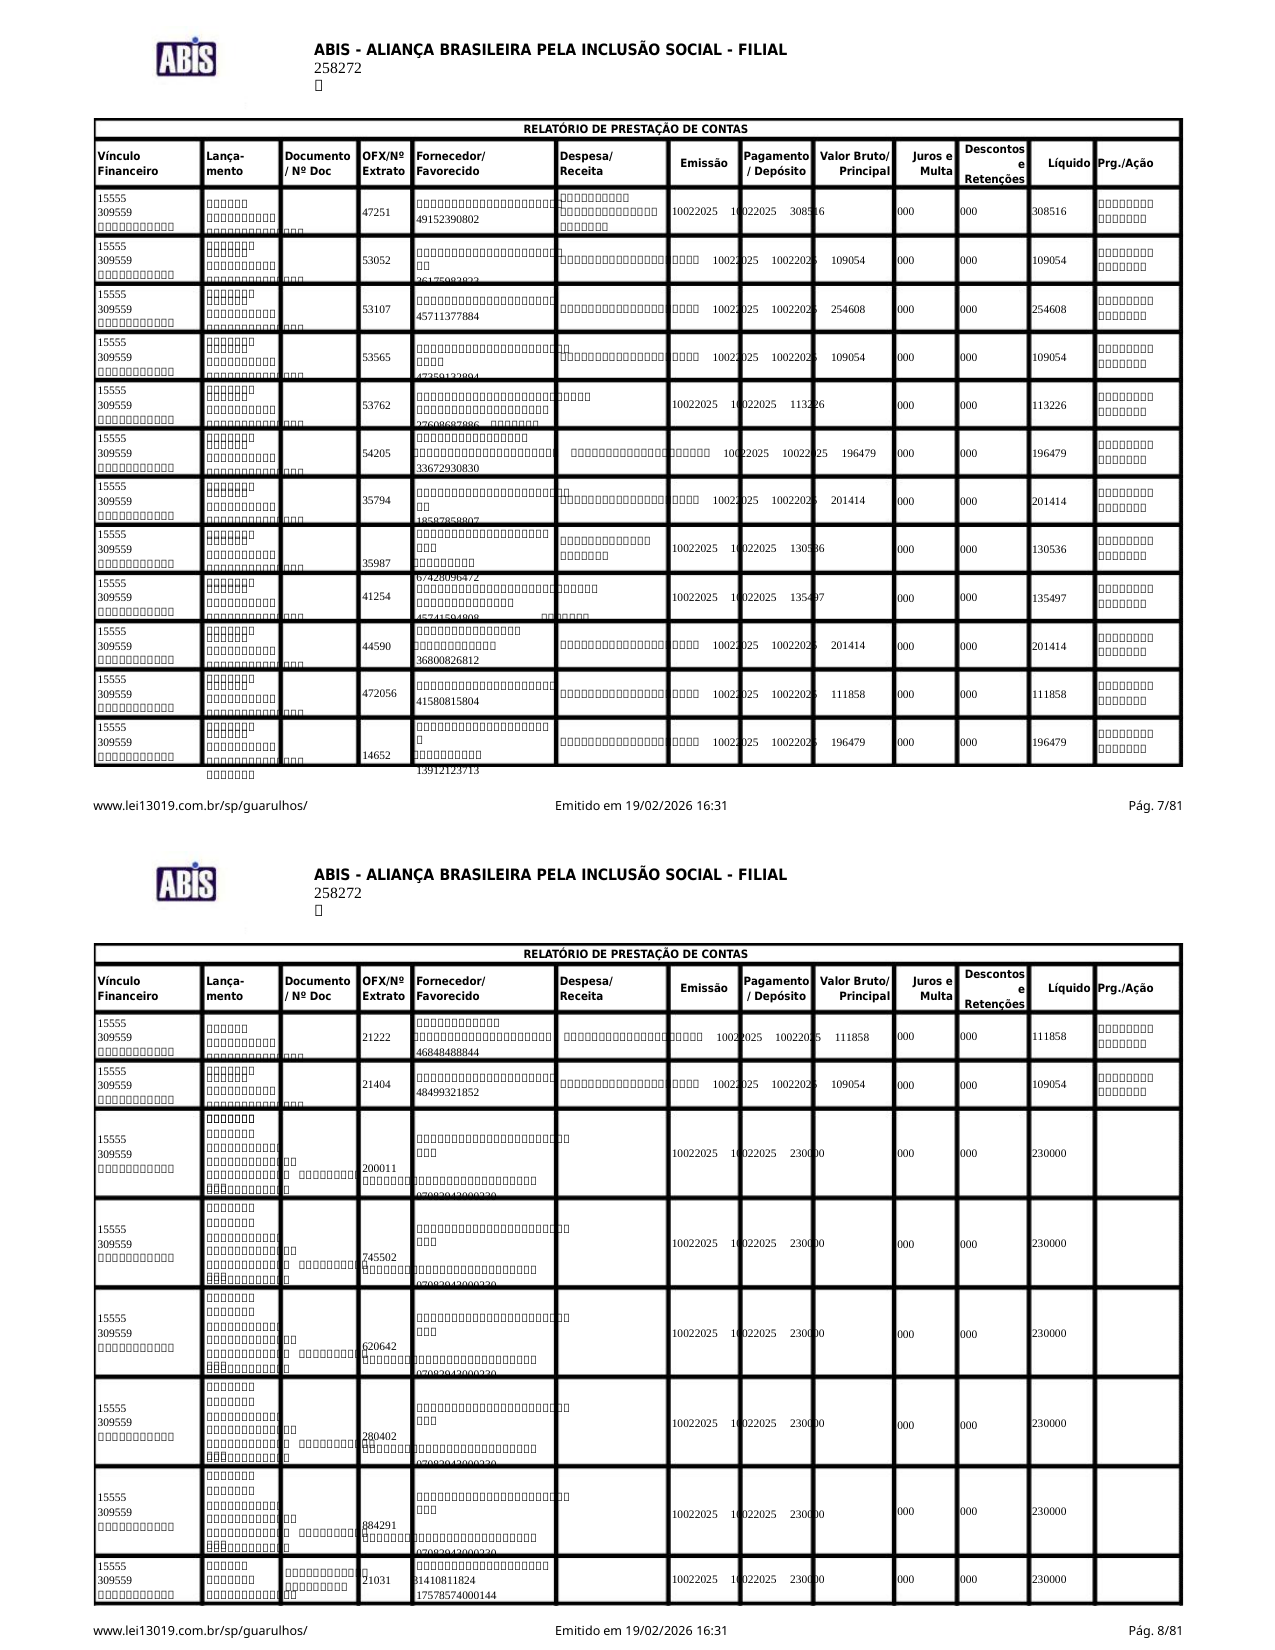

ABIS - ALIANÇA BRASILEIRA PELA INCLUSÃO SOCIAL - FILIAL


RELATÓRIO DE PRESTAÇÃO DE CONTAS
Descontos
e
Retenções
Vínculo
Financeiro
Lança-
mento
Documento
/ Nº Doc
OFX/Nº
Extrato
Fornecedor/
Favorecido
Despesa/
Receita
Pagamento
/ Depósito
Valor Bruto/
Principal
Juros e
Multa
Emissão
Líquido Prg./Ação






 
 









  

















 
 




   
   
   

























 
 







 
 







 
 
 
 


  




     

 
 





 
 





   




 

 
 




  
  



 
 
 
 







 

 
 


   
   
   



 
 









 

 
 


www.lei13019.com.br/sp/guarulhos/
Emitido em 19/02/2026 16:31
Pág. 7/81
ABIS - ALIANÇA BRASILEIRA PELA INCLUSÃO SOCIAL - FILIAL


RELATÓRIO DE PRESTAÇÃO DE CONTAS
Descontos
e
Retenções
Vínculo
Financeiro
Lança-
mento
Documento
/ Nº Doc
OFX/Nº
Extrato
Fornecedor/
Favorecido
Despesa/
Receita
Pagamento
/ Depósito
Valor Bruto/
Principal
Juros e
Multa
Emissão
Líquido Prg./Ação




     

 
 










 
 





   




 
 





 

  











 
 





 

  
  
  
  






 
 





 




 
 





 




 
 





 















 



  
www.lei13019.com.br/sp/guarulhos/
Emitido em 19/02/2026 16:31
Pág. 8/81